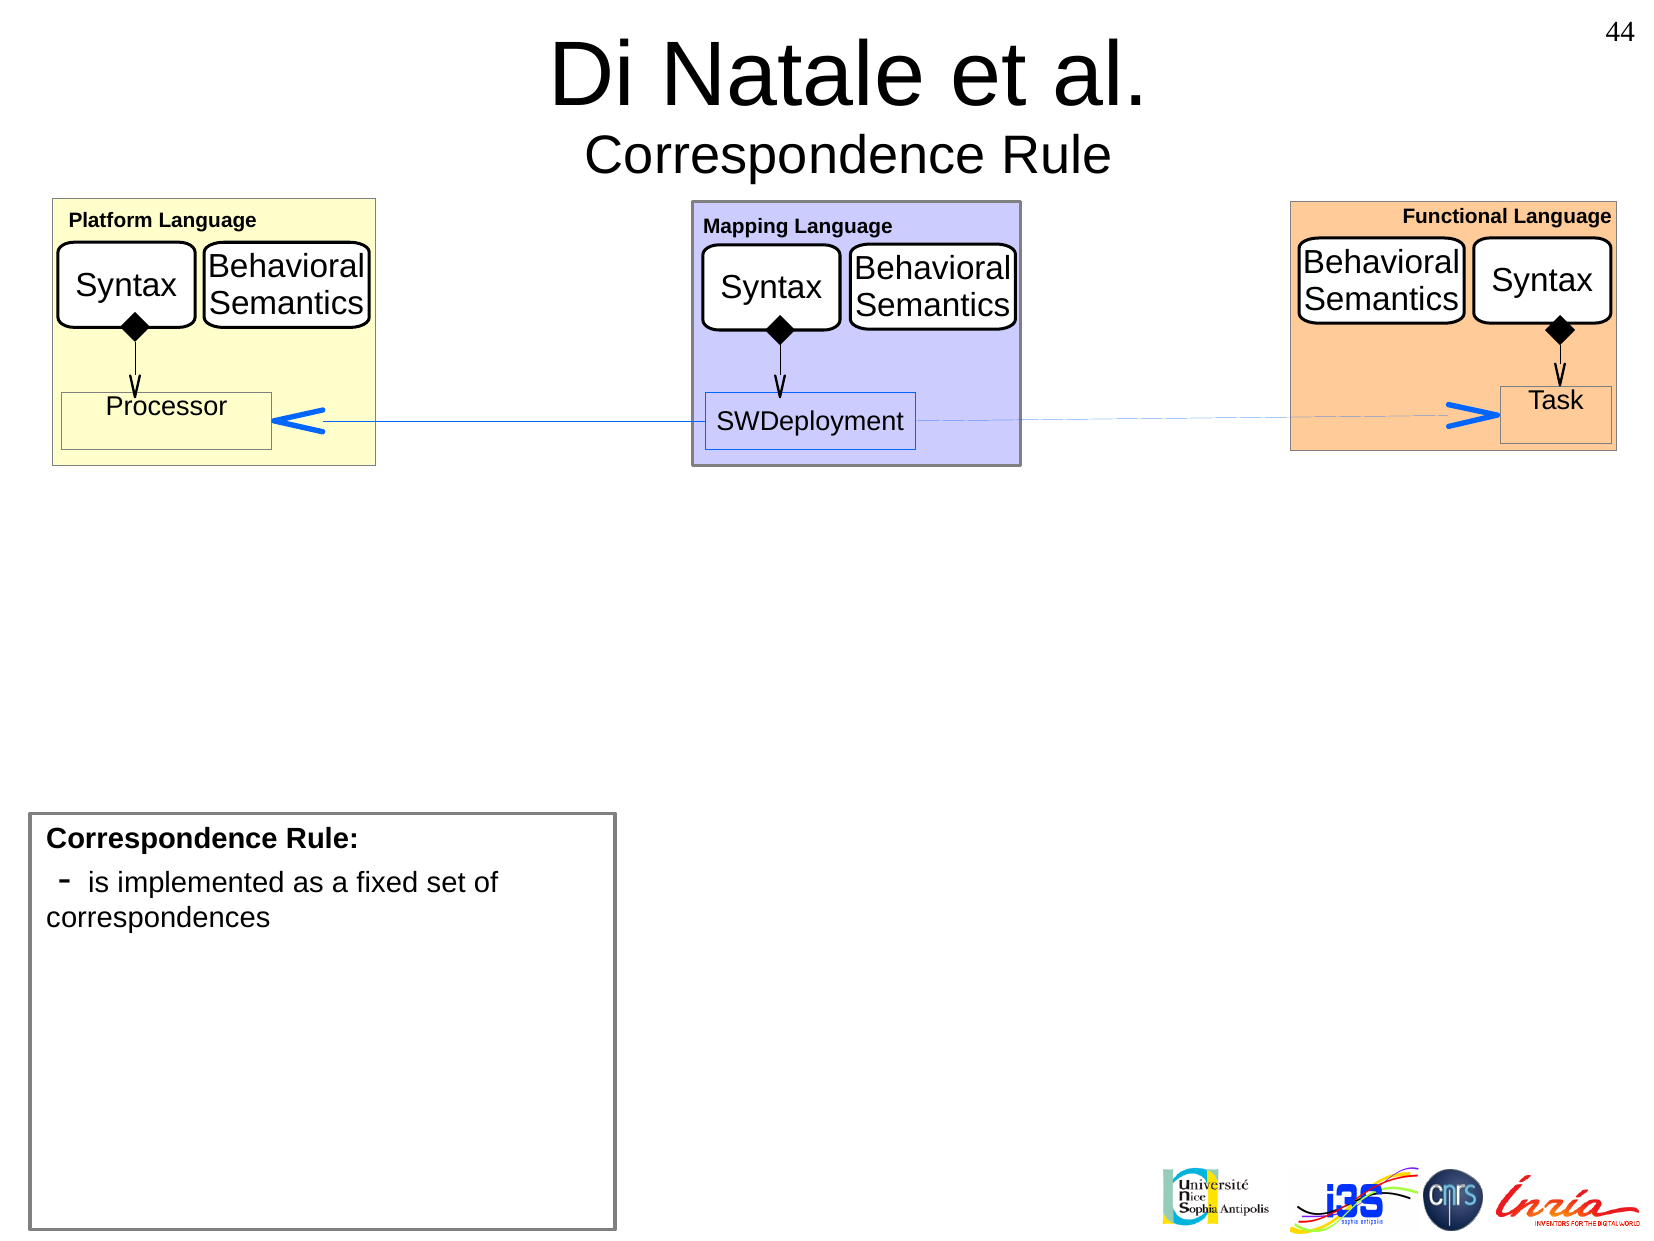

# Di Natale et al. Correspondence Rule
44
Functional Language
Platform Language
Mapping Language
Behavioral
Semantics
Syntax
Syntax
Behavioral
Semantics
Behavioral
Semantics
Syntax
Task
Processor
SWDeployment
Correspondence Rule:
 - is implemented as a fixed set of correspondences
Language 2
Language 2
Language 2
Language 2
Language 2
Language 2
 generates
 generates
 generates
 generates
 generates
 generates
Conforms to
Conforms to
Conforms to
Conforms to
Conforms to
Conforms to
System
Designer
System
Designer
System
Designer
System
Designer
System
Designer
System
Designer
defines
defines
defines
defines
defines
defines
Model 1
Model 2
Model 3
Model 1
Model 2
Model 3
Model 1
Model 2
Model 3
Model 1
Model 2
Model 3
Model 1
Model 2
Model 3
Model 1
Model 2
Model 3
 Coordination
/
Communication
 Coordination
/
Communication
 Coordination
/
Communication
 Coordination
/
Communication
 Coordination
/
Communication
 Coordination
/
Communication
Model A
Model B
Model B
Model A
Model B
Model B
Model A
Model B
Model B
Model A
Model B
Model B
Model A
Model B
Model B
Model A
Model B
Model B